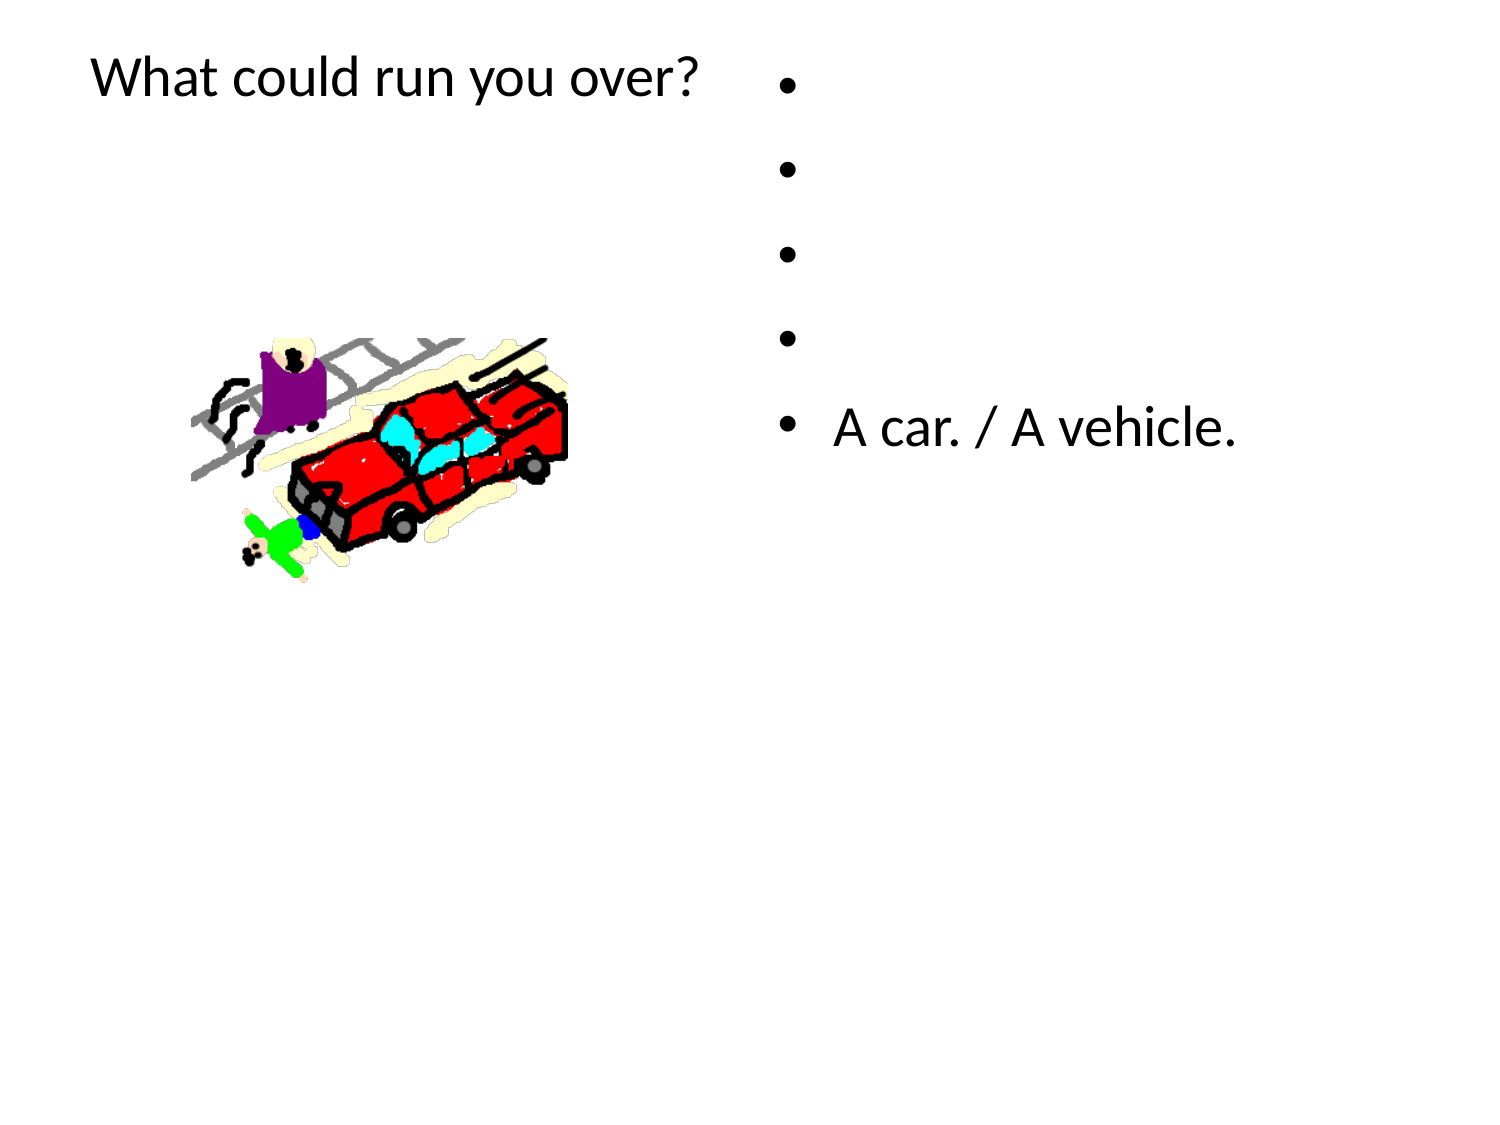

# What could run you over?
A car. / A vehicle.